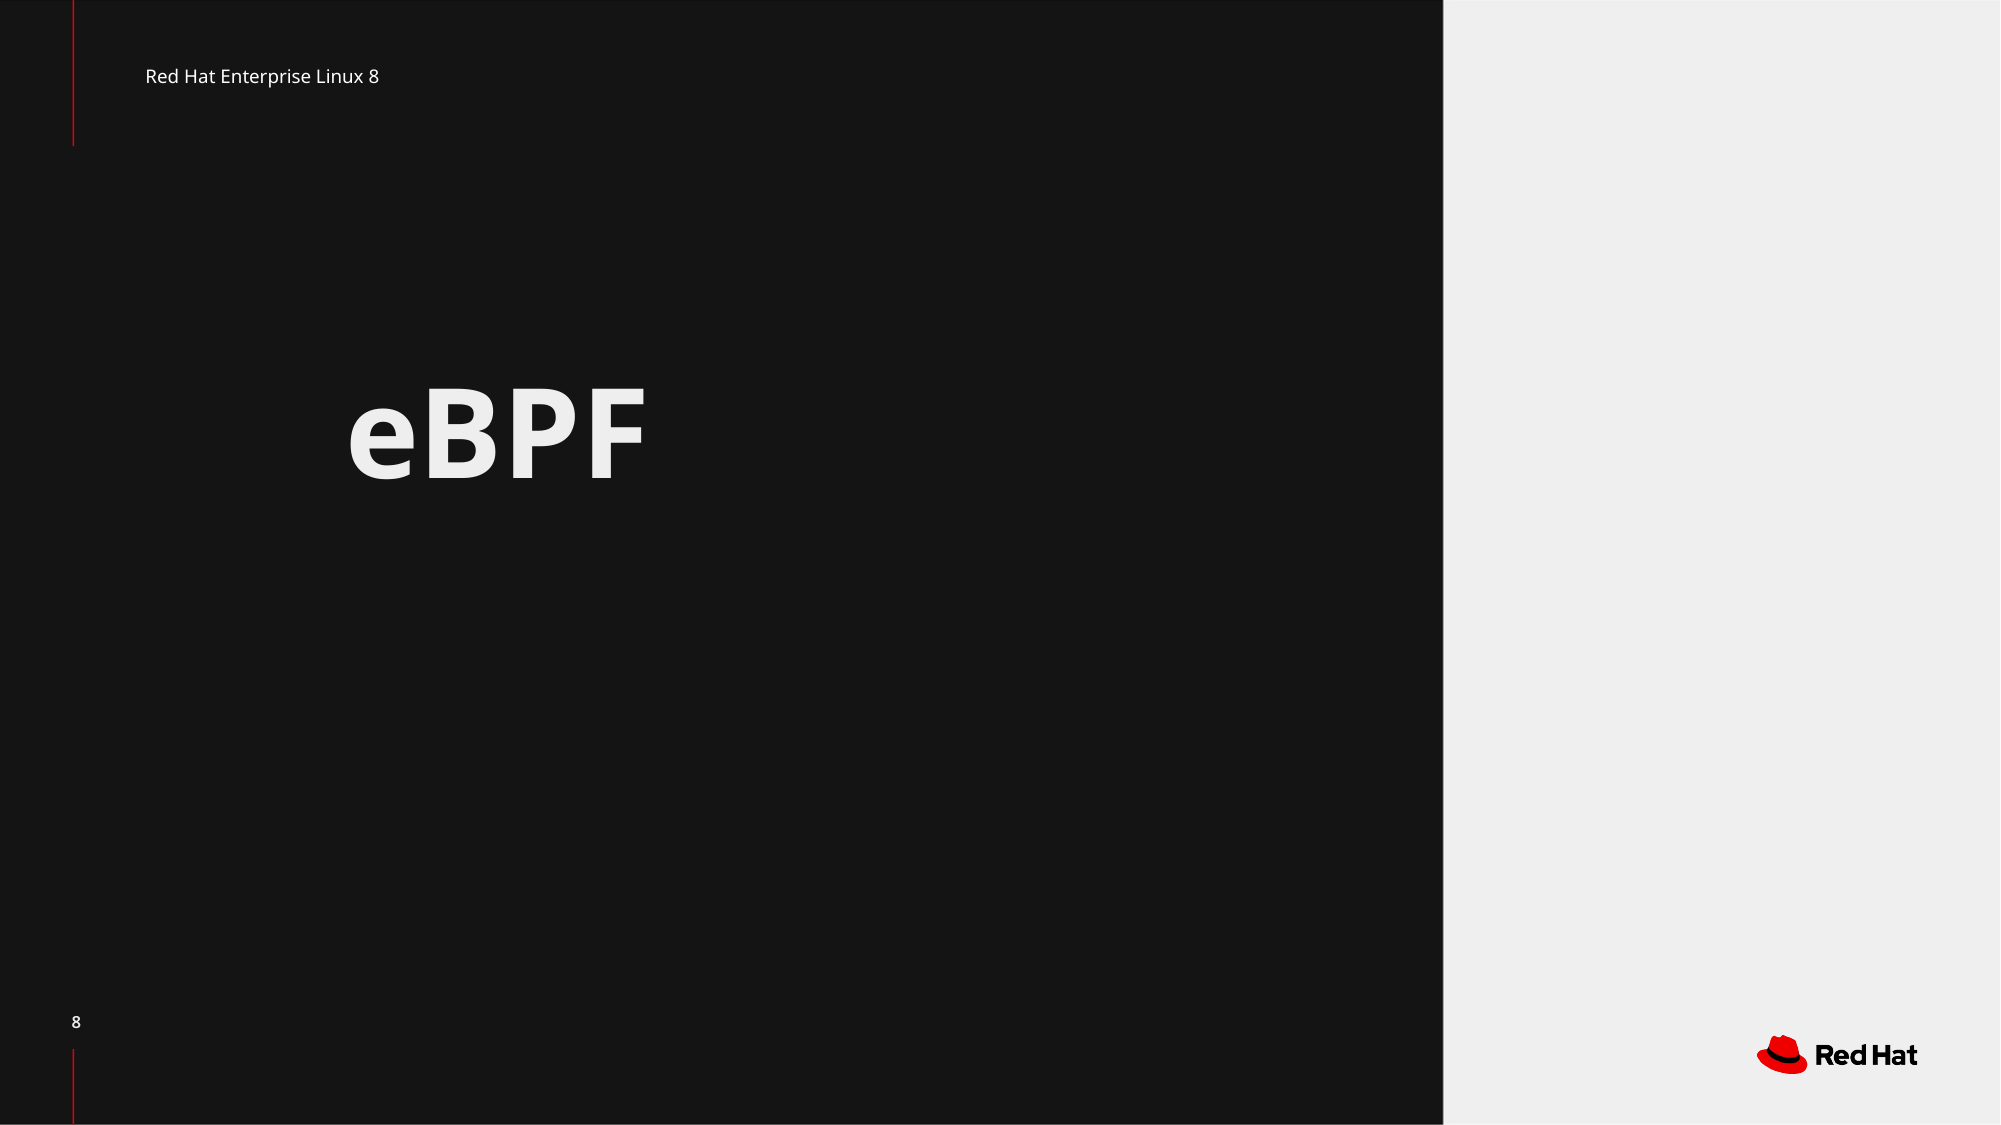

Red Hat Enterprise Linux 8
# eBPF
8